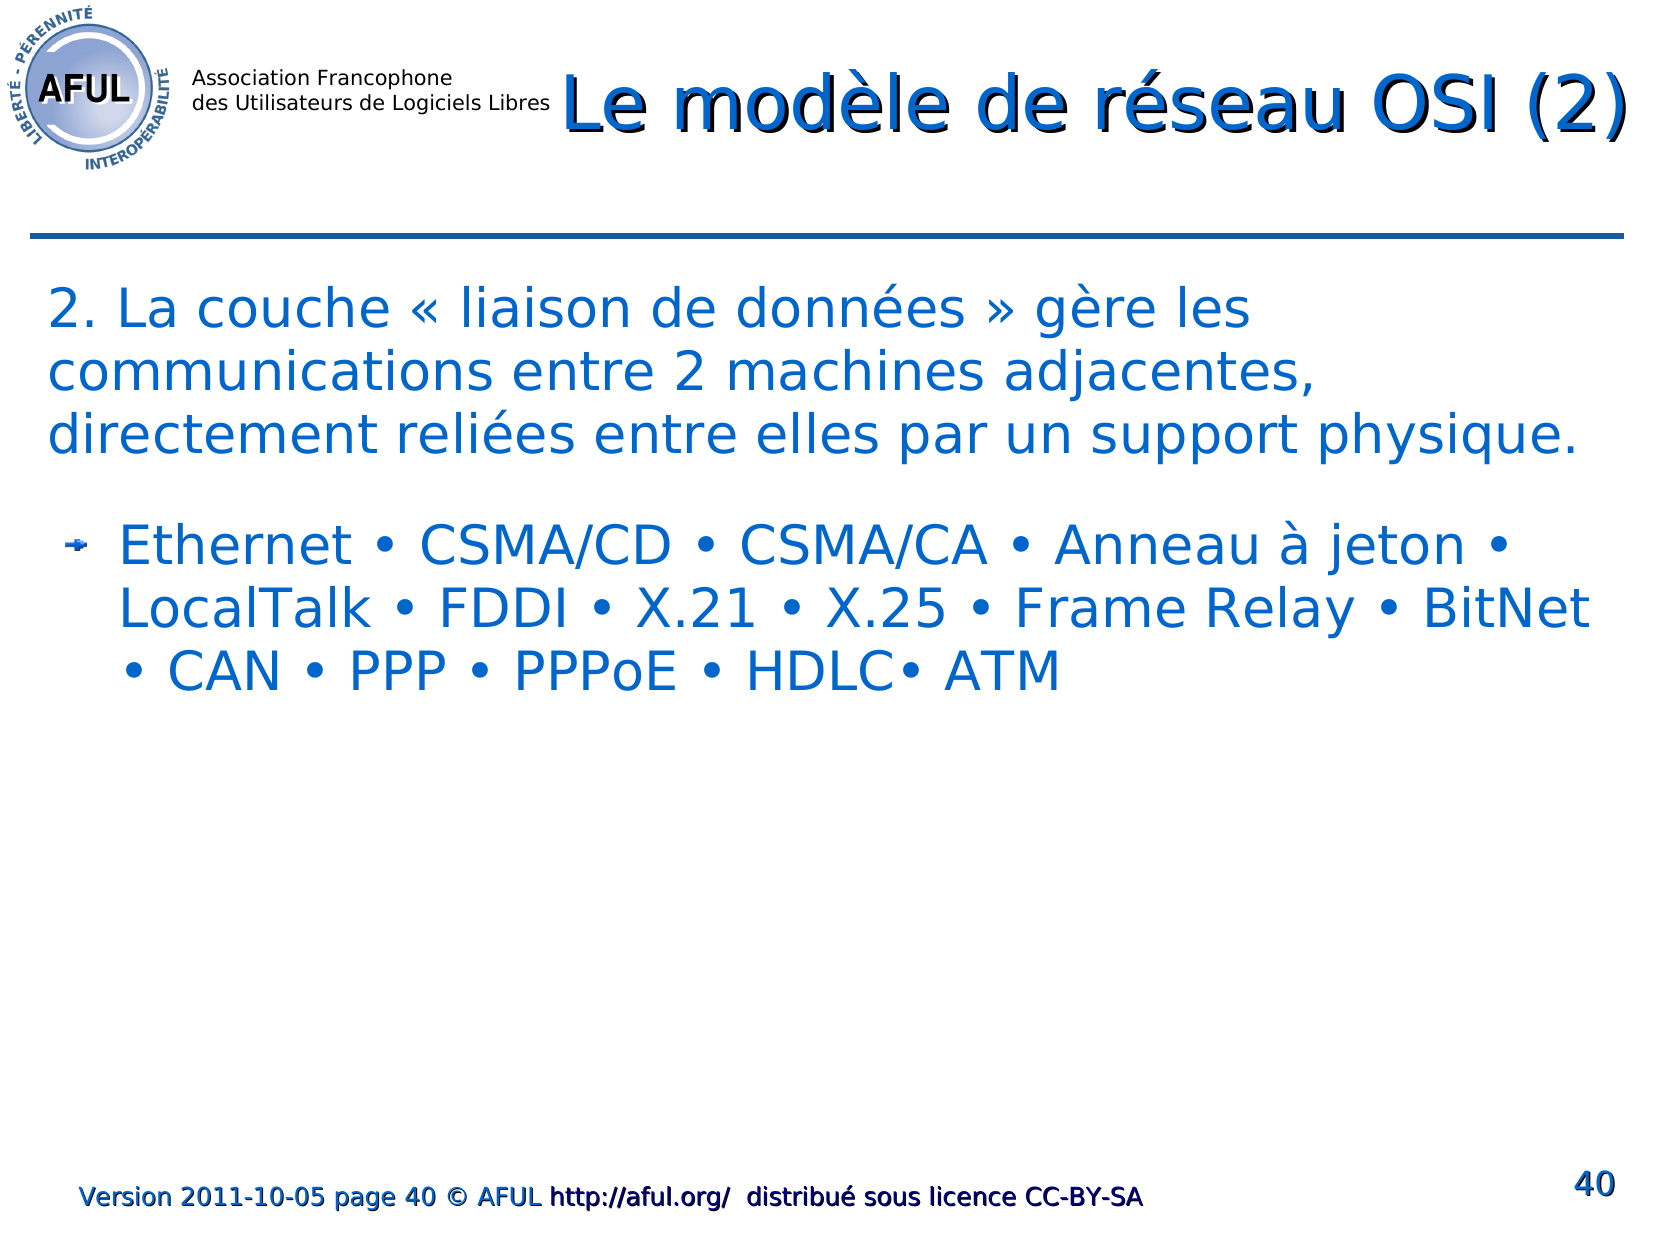

Le modèle de réseau OSI (2)
# 2. La couche « liaison de données » gère les communications entre 2 machines adjacentes, directement reliées entre elles par un support physique.
Ethernet • CSMA/CD • CSMA/CA • Anneau à jeton • LocalTalk • FDDI • X.21 • X.25 • Frame Relay • BitNet • CAN • PPP • PPPoE • HDLC• ATM